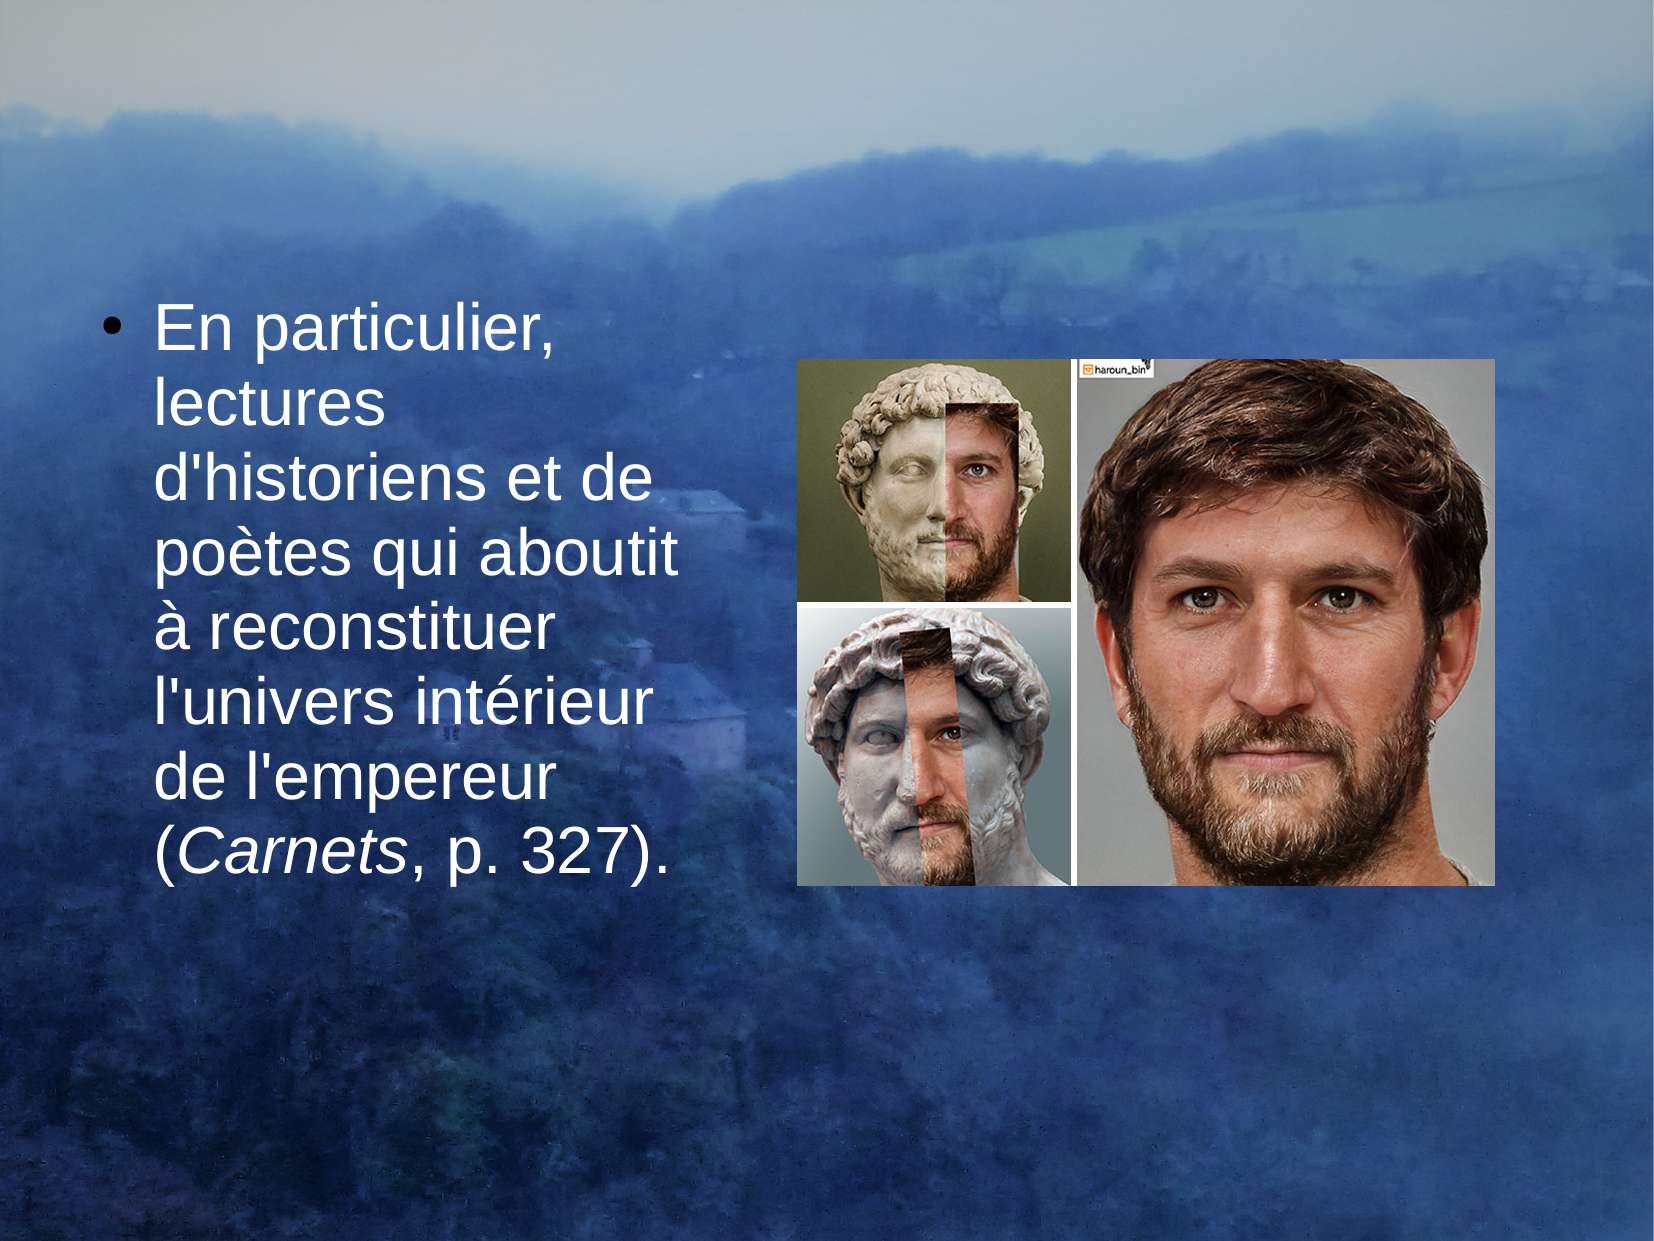

#
En particulier, lectures d'historiens et de poètes qui aboutit à reconstituer l'univers intérieur de l'empereur (Carnets, p. 327).